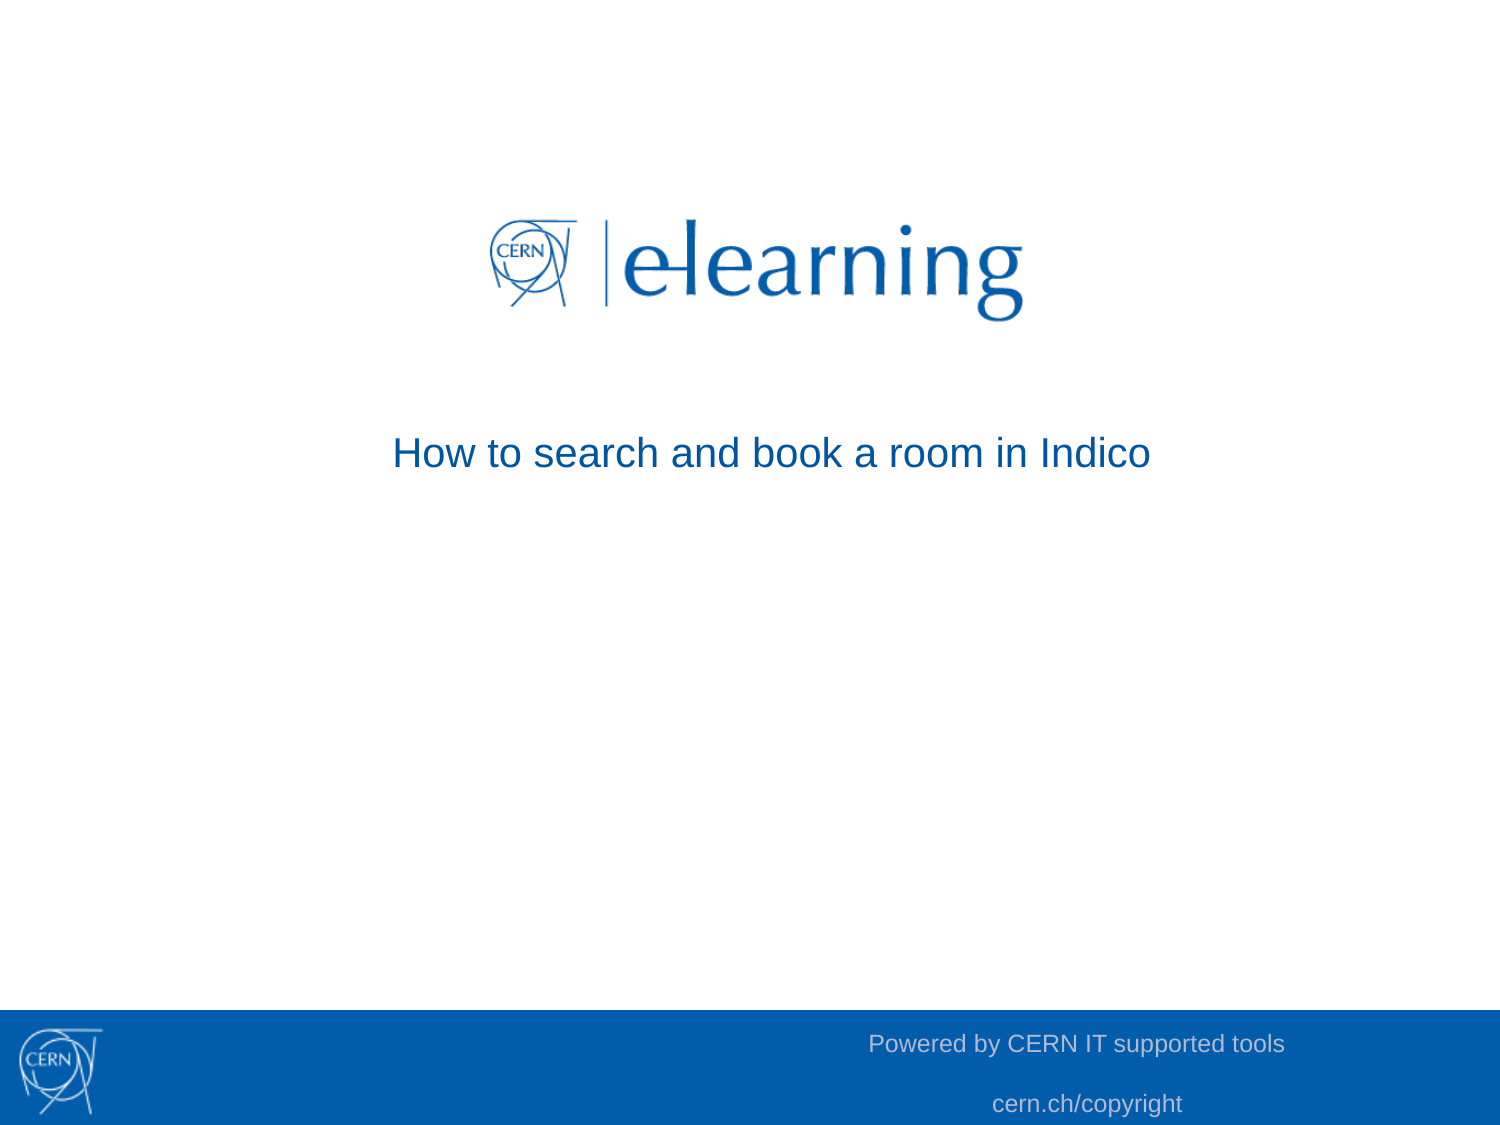

How to search and book a room in Indico
Powered by CERN IT supported tools cern.ch/copyright